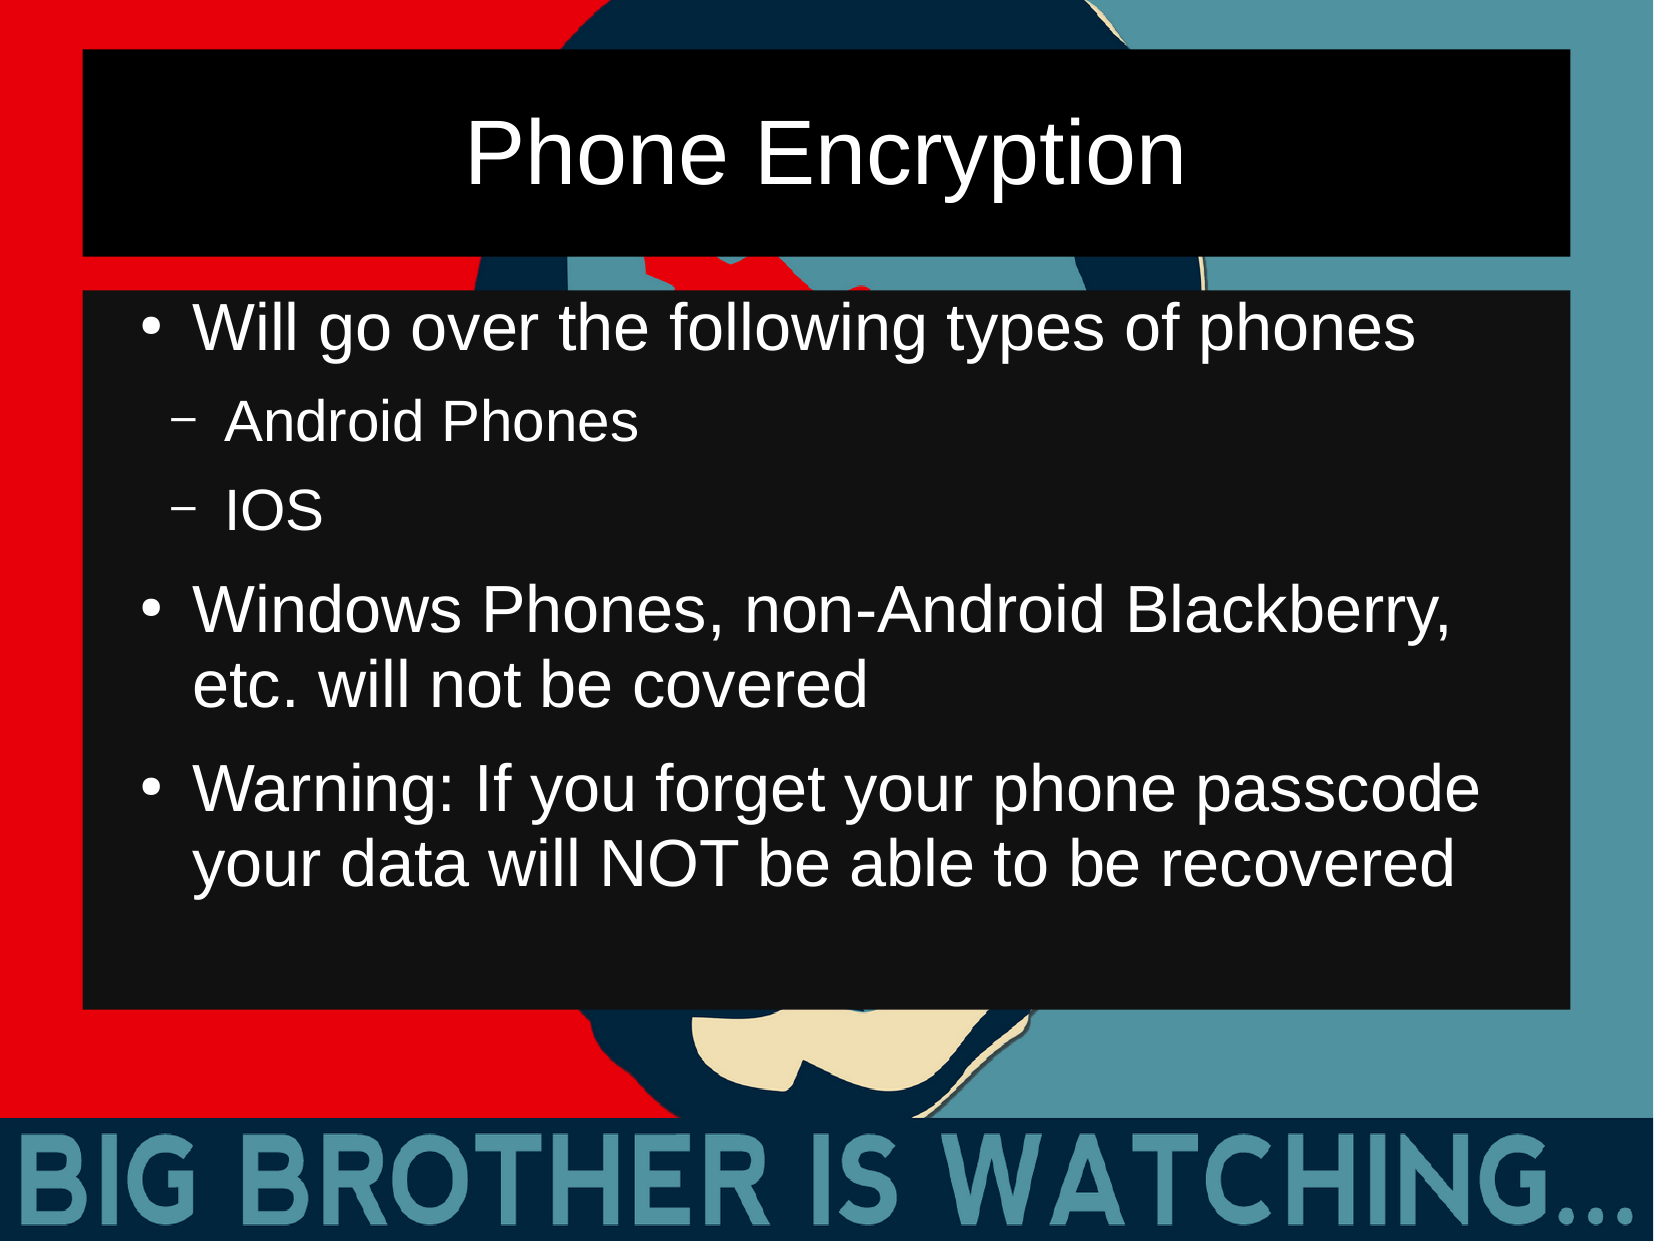

# Phone Encryption
Will go over the following types of phones
Android Phones
IOS
Windows Phones, non-Android Blackberry, etc. will not be covered
Warning: If you forget your phone passcode your data will NOT be able to be recovered